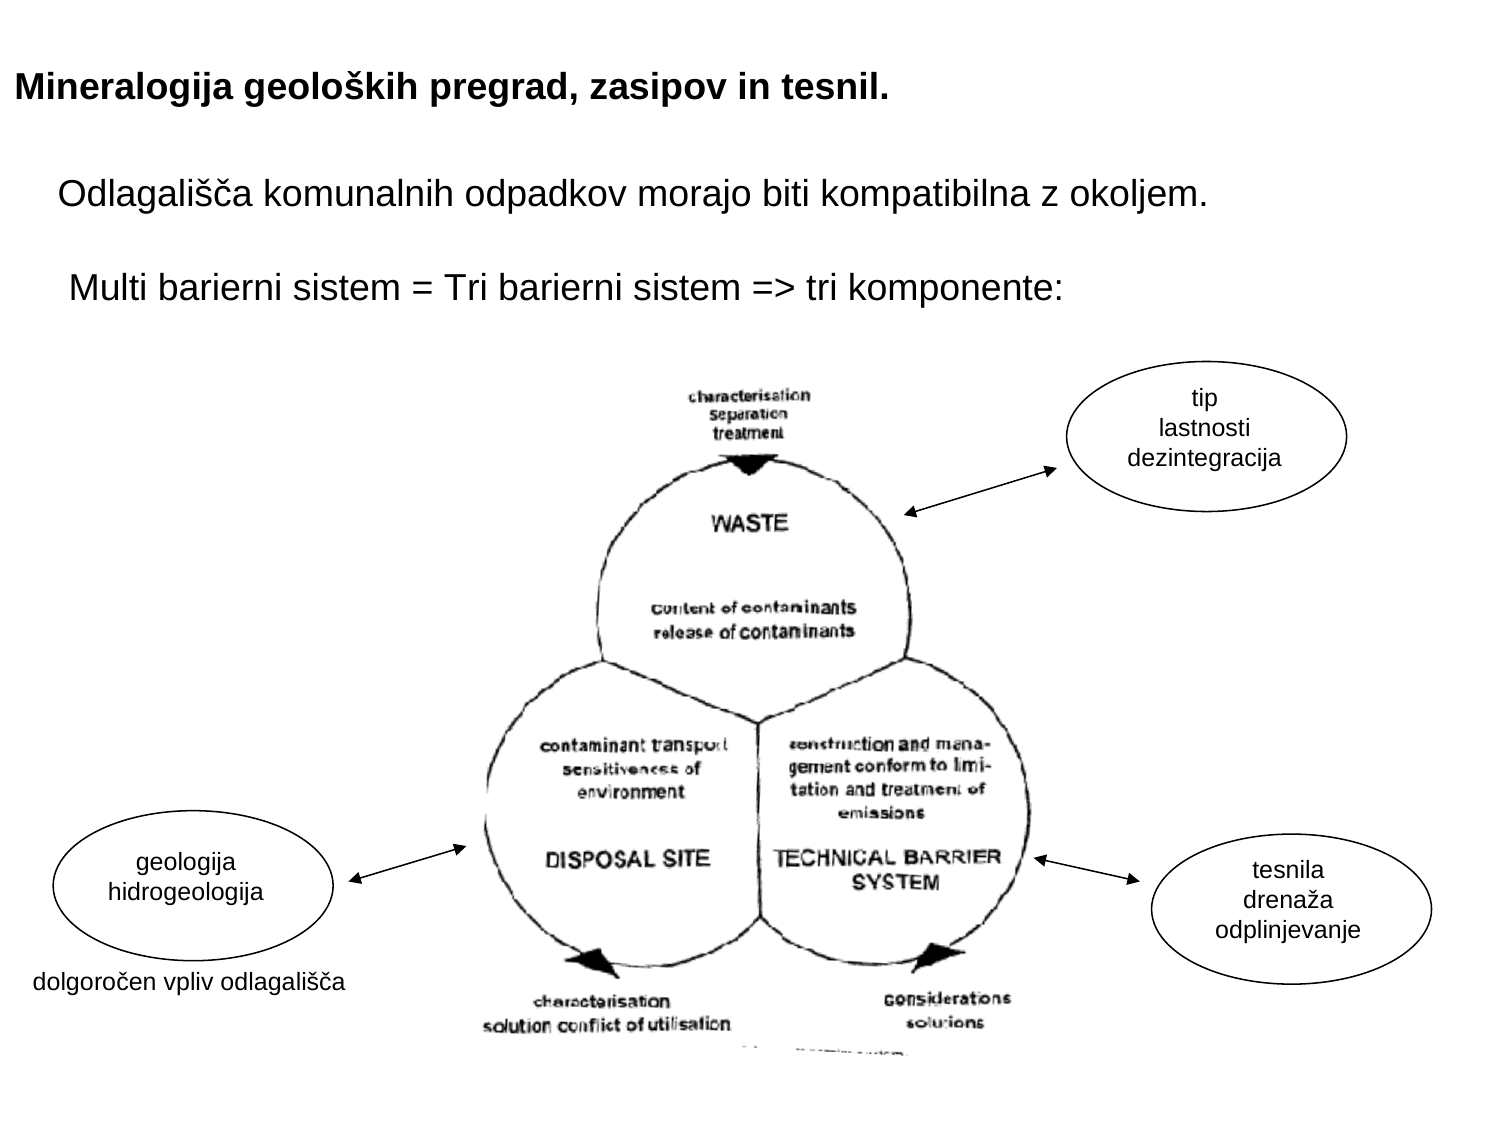

Mineralogija geoloških pregrad, zasipov in tesnil.
Odlagališča komunalnih odpadkov morajo biti kompatibilna z okoljem.
Multi barierni sistem = Tri barierni sistem => tri komponente:
tip
lastnosti
dezintegracija
geologija
hidrogeologija
 dolgoročen vpliv odlagališča
tesnila
drenaža
odplinjevanje